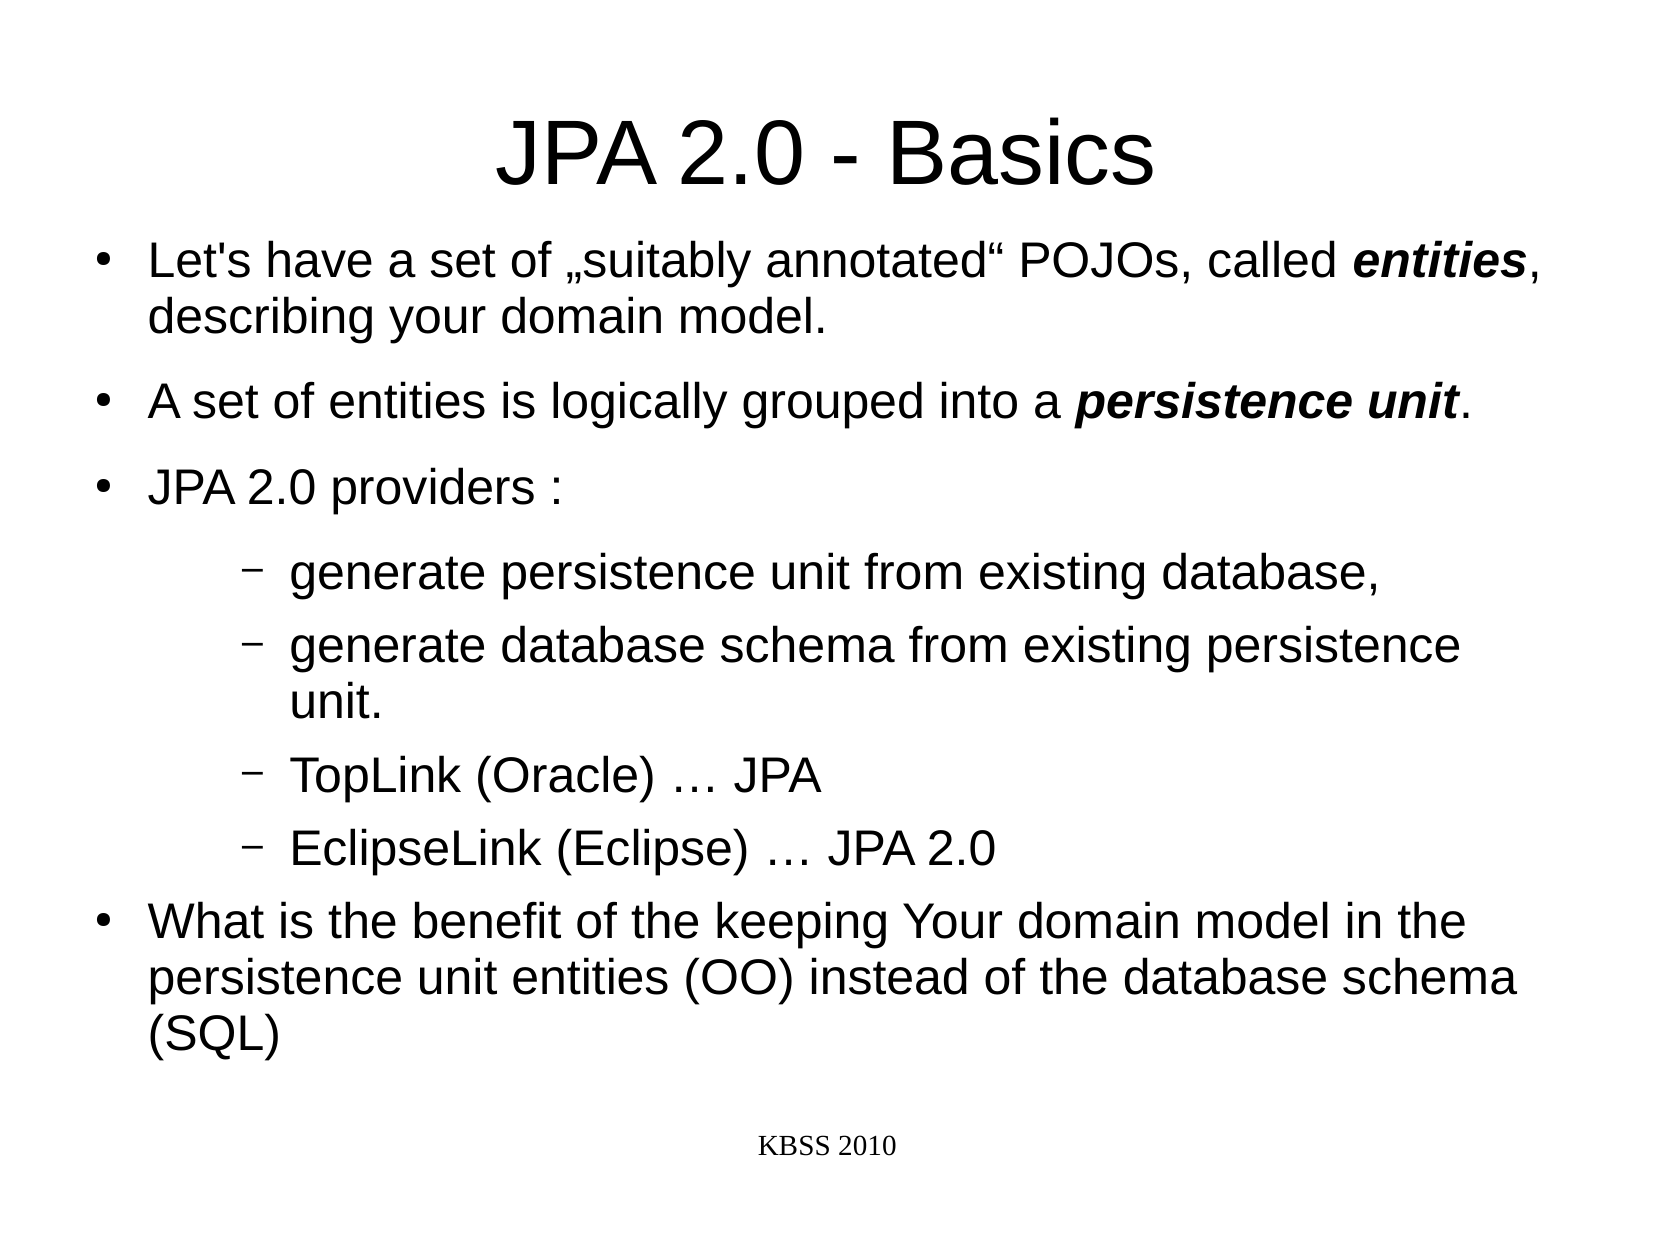

# JPA 2.0 - Basics
Let's have a set of „suitably annotated“ POJOs, called entities, describing your domain model.
A set of entities is logically grouped into a persistence unit.
JPA 2.0 providers :
generate persistence unit from existing database,
generate database schema from existing persistence unit.
TopLink (Oracle) … JPA
EclipseLink (Eclipse) … JPA 2.0
What is the benefit of the keeping Your domain model in the persistence unit entities (OO) instead of the database schema (SQL)
KBSS 2010